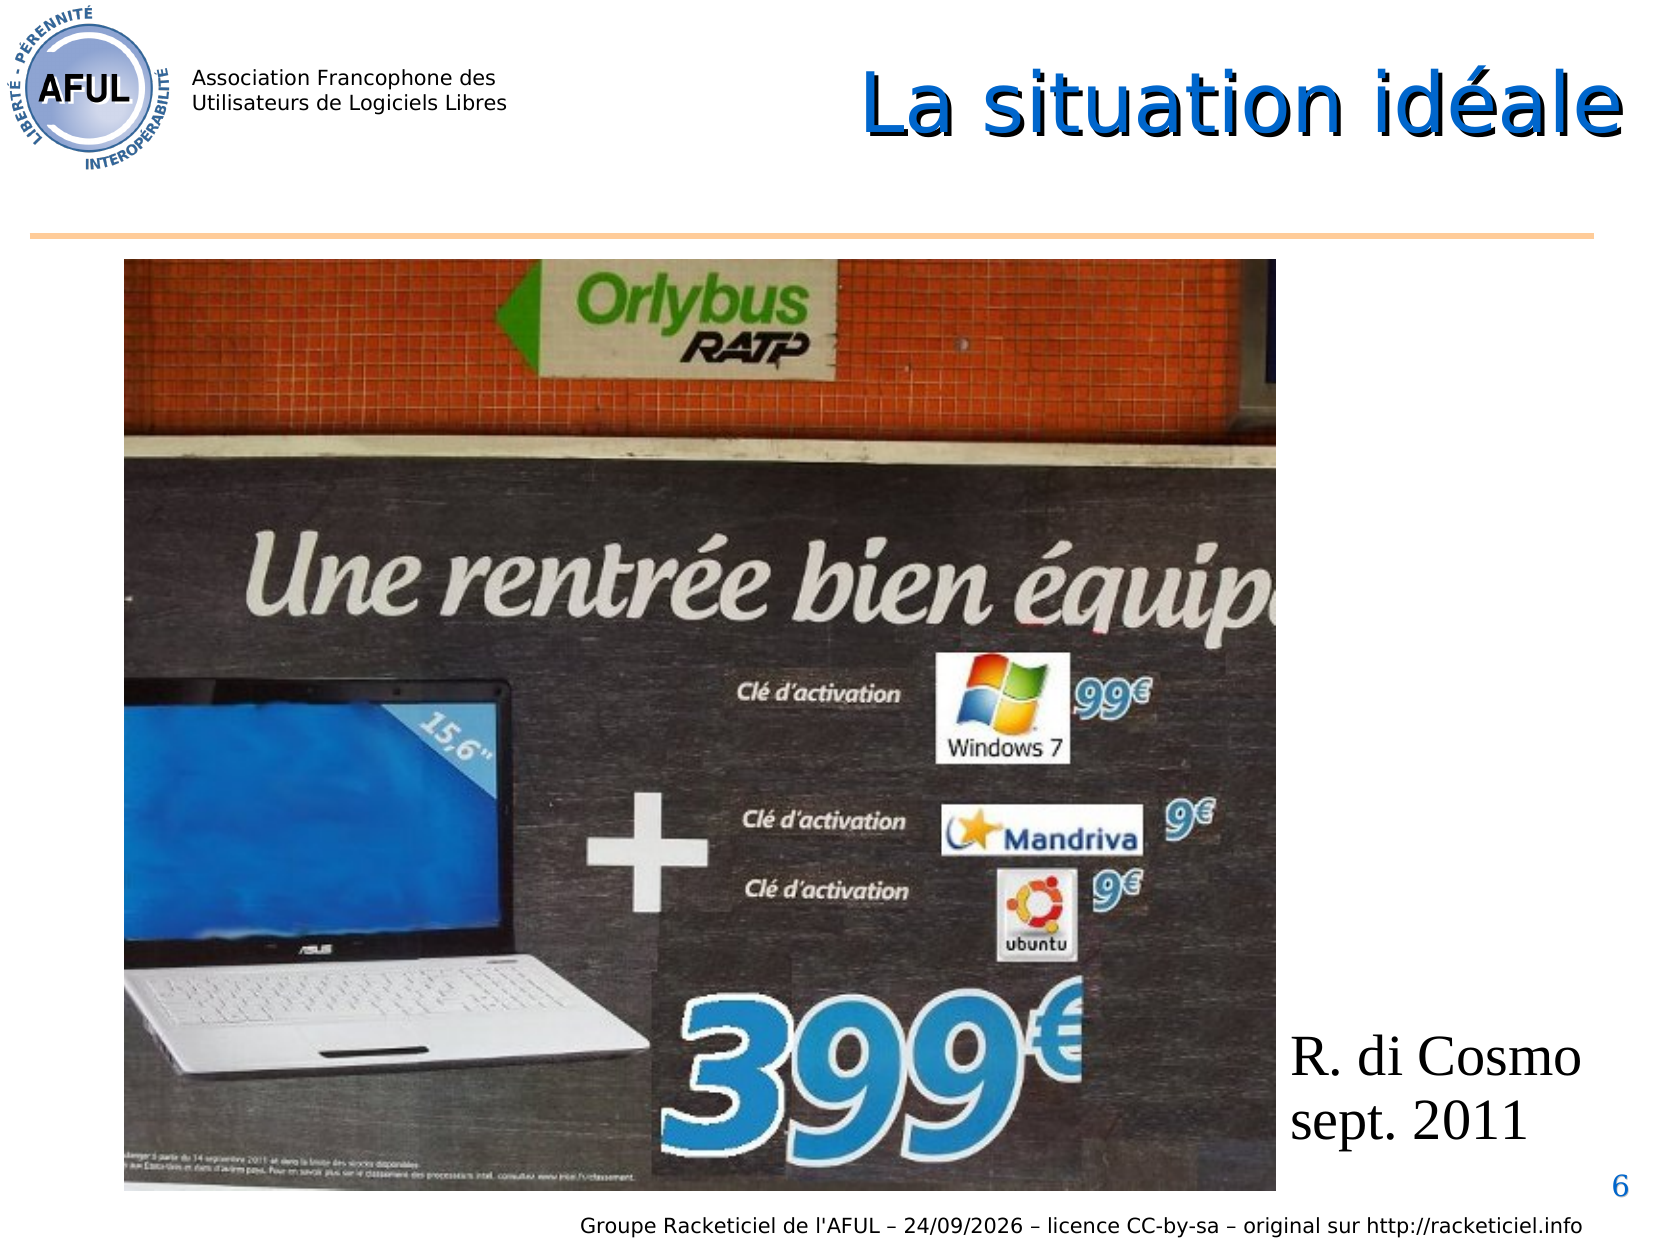

# La situation idéale
R. di Cosmo
sept. 2011
6